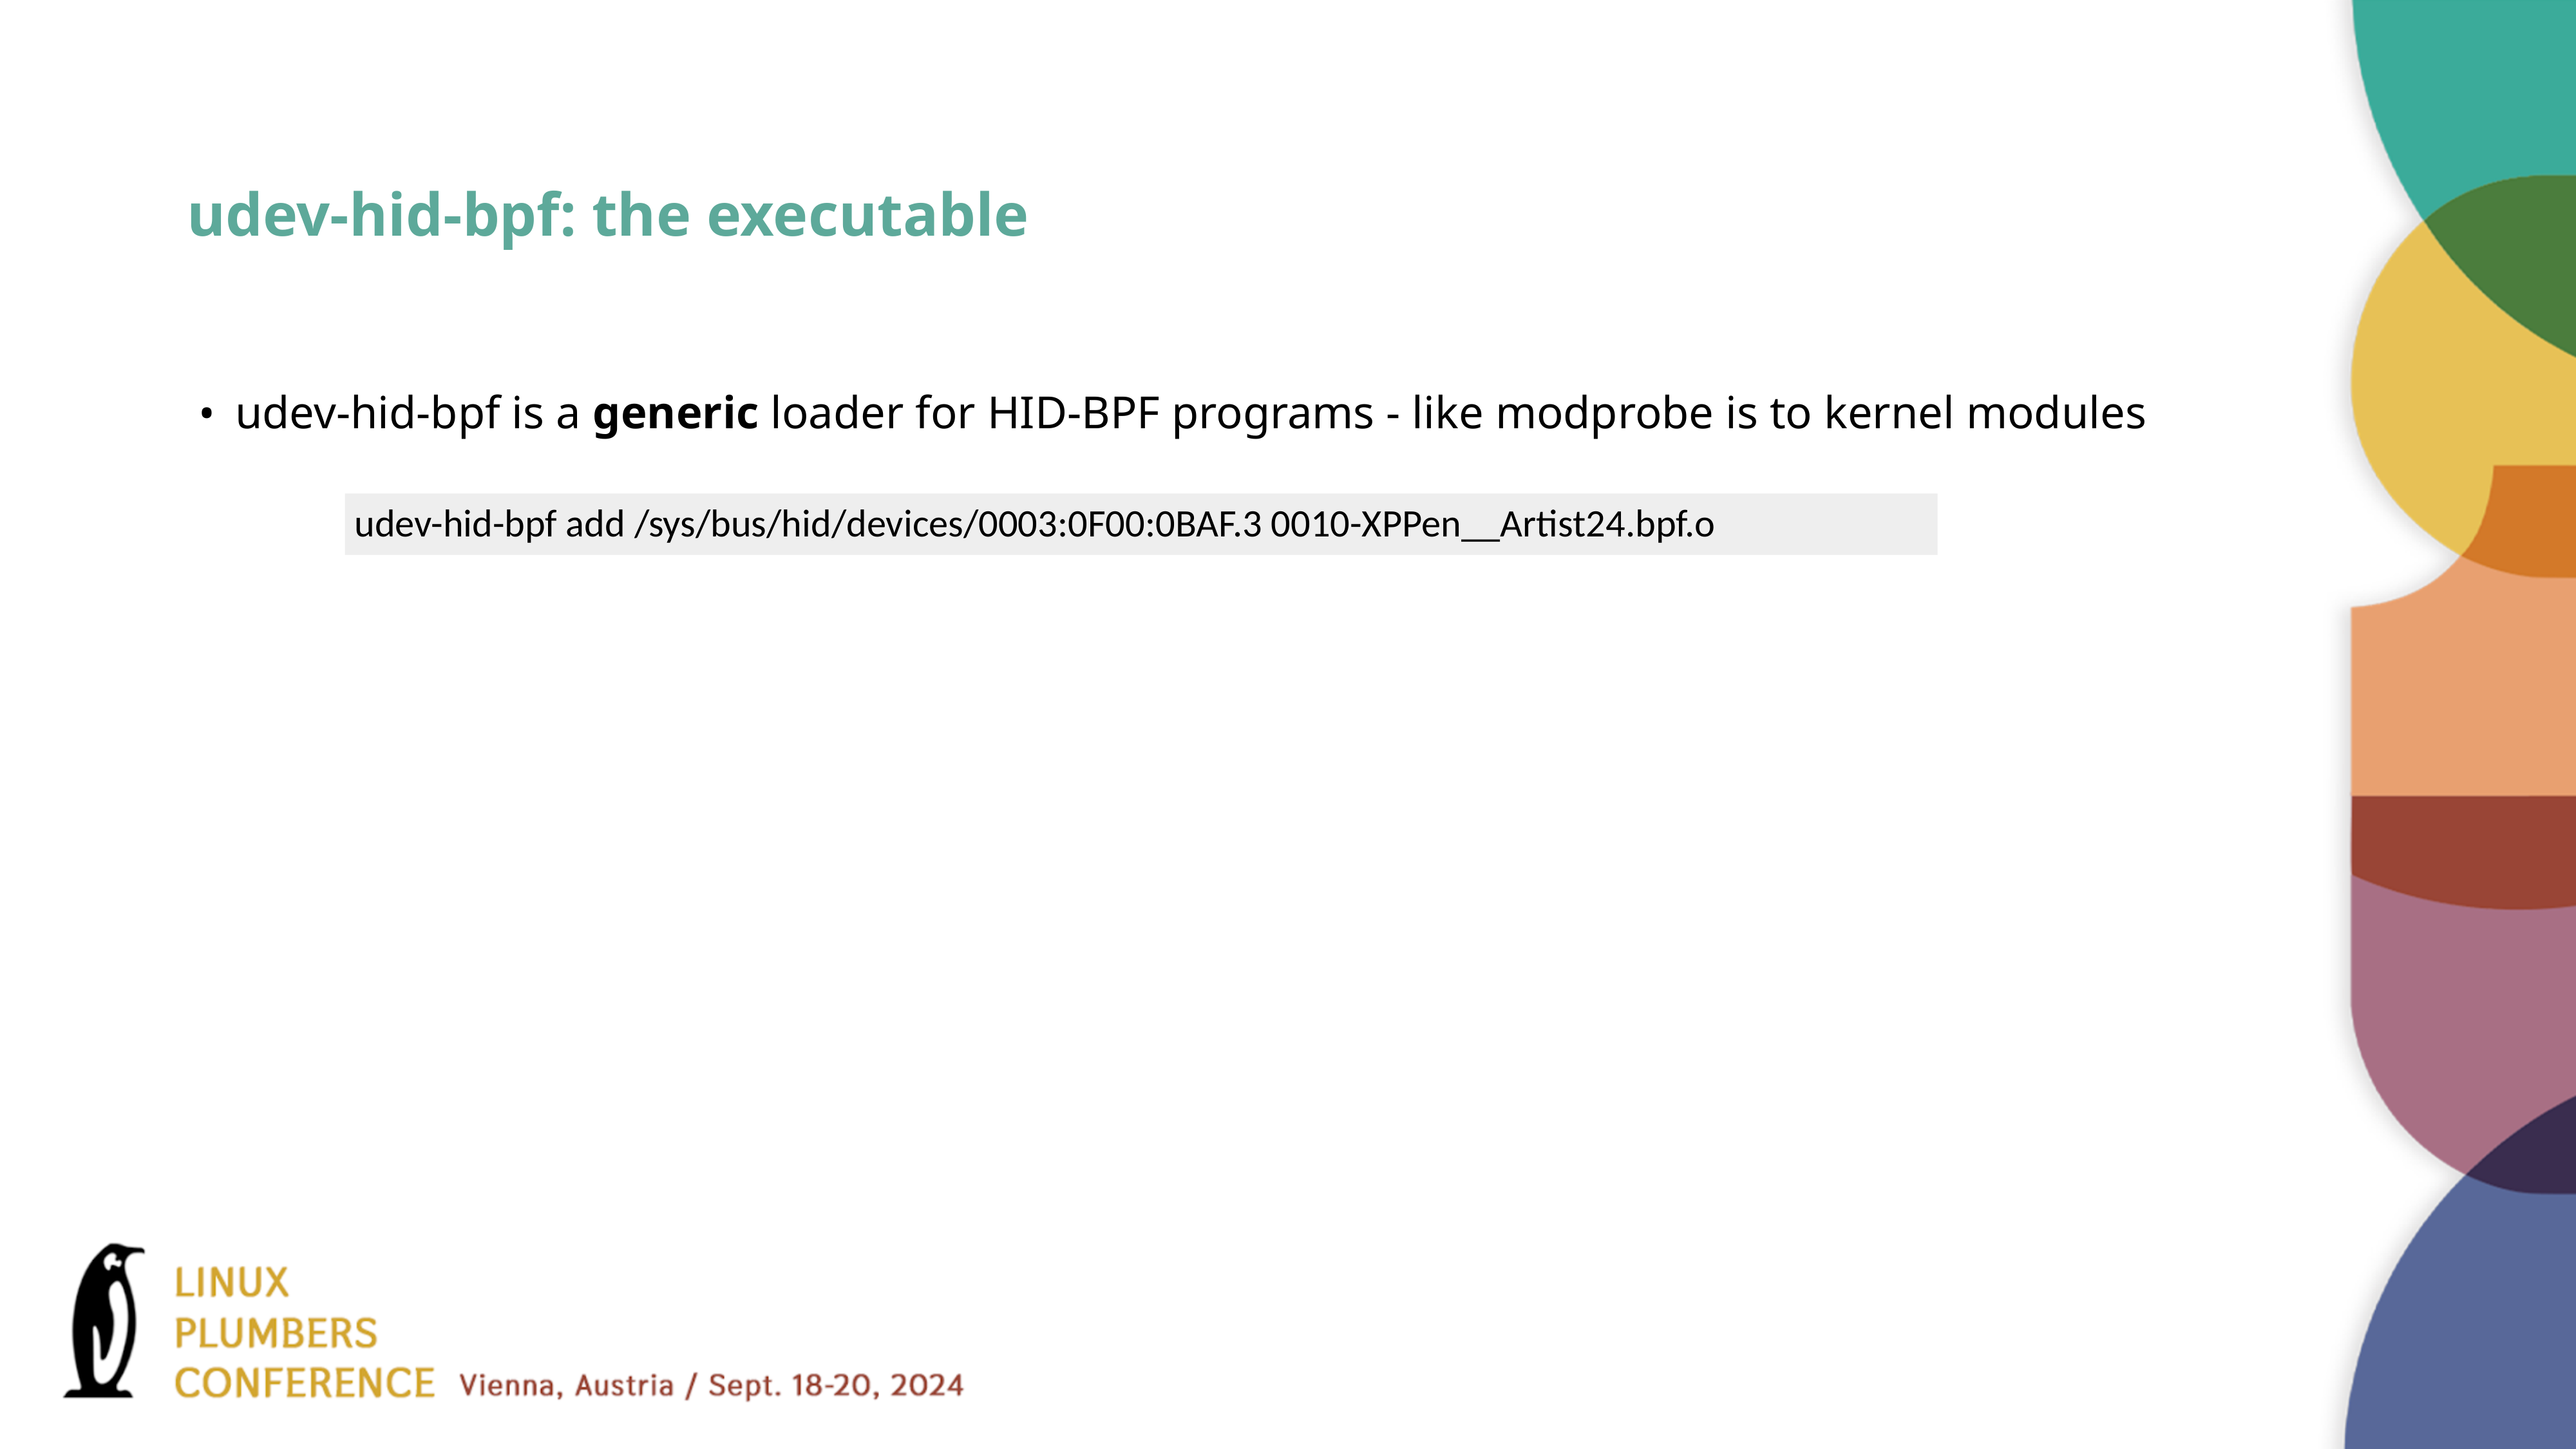

# udev-hid-bpf: the executable
udev-hid-bpf is a generic loader for HID-BPF programs - like modprobe is to kernel modules
udev-hid-bpf add /sys/bus/hid/devices/0003:0F00:0BAF.3 0010-XPPen__Artist24.bpf.o